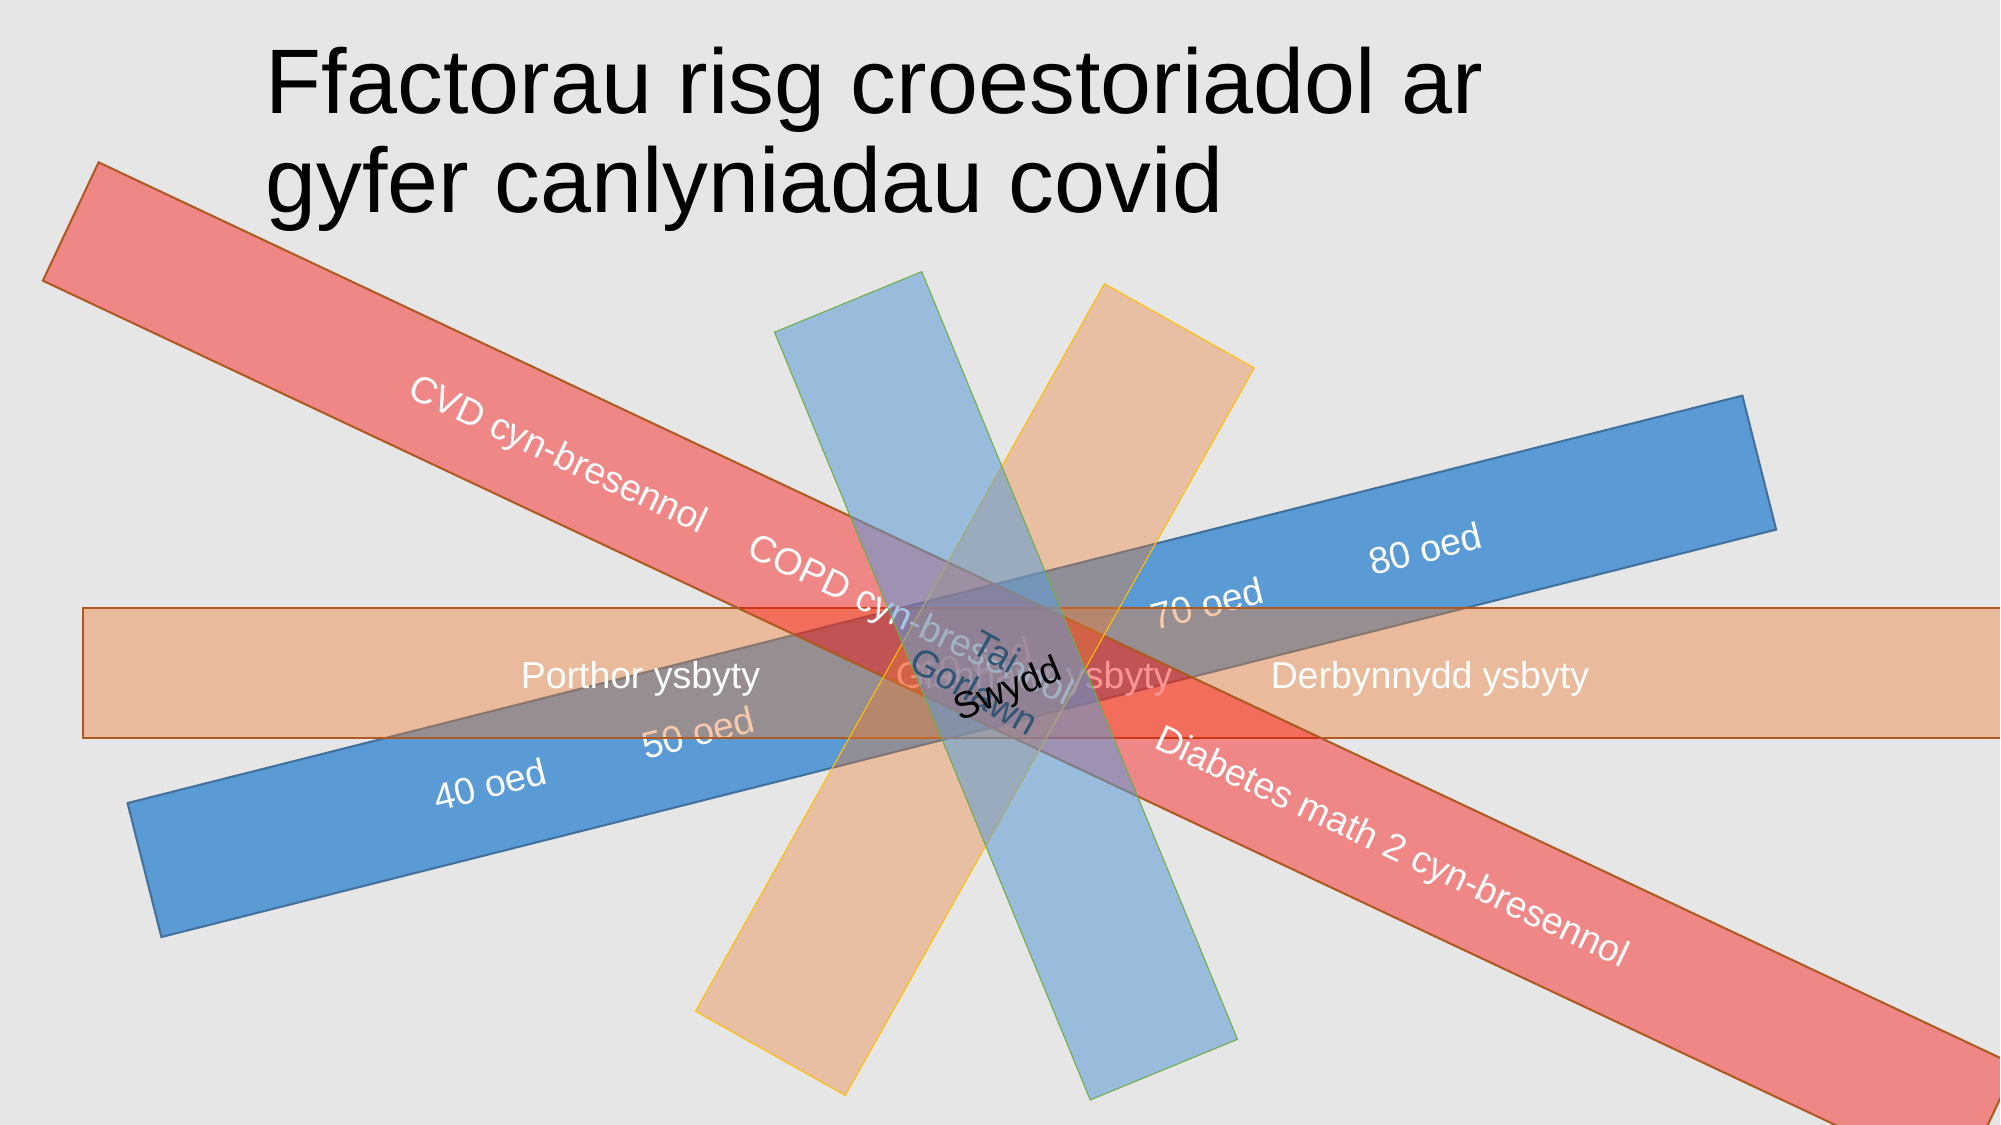

# Ffactorau risg croestoriadol ar gyfer canlyniadau covid
Swydd
Tai Gorlawn
 40 oed		50 oed 	 60 oed		70 oed		80 oed
CVD cyn-bresennol	COPD cyn-bresennol 		Diabetes math 2 cyn-bresennol
Porthor ysbyty		Glanhäwr ysbyty		Derbynnydd ysbyty